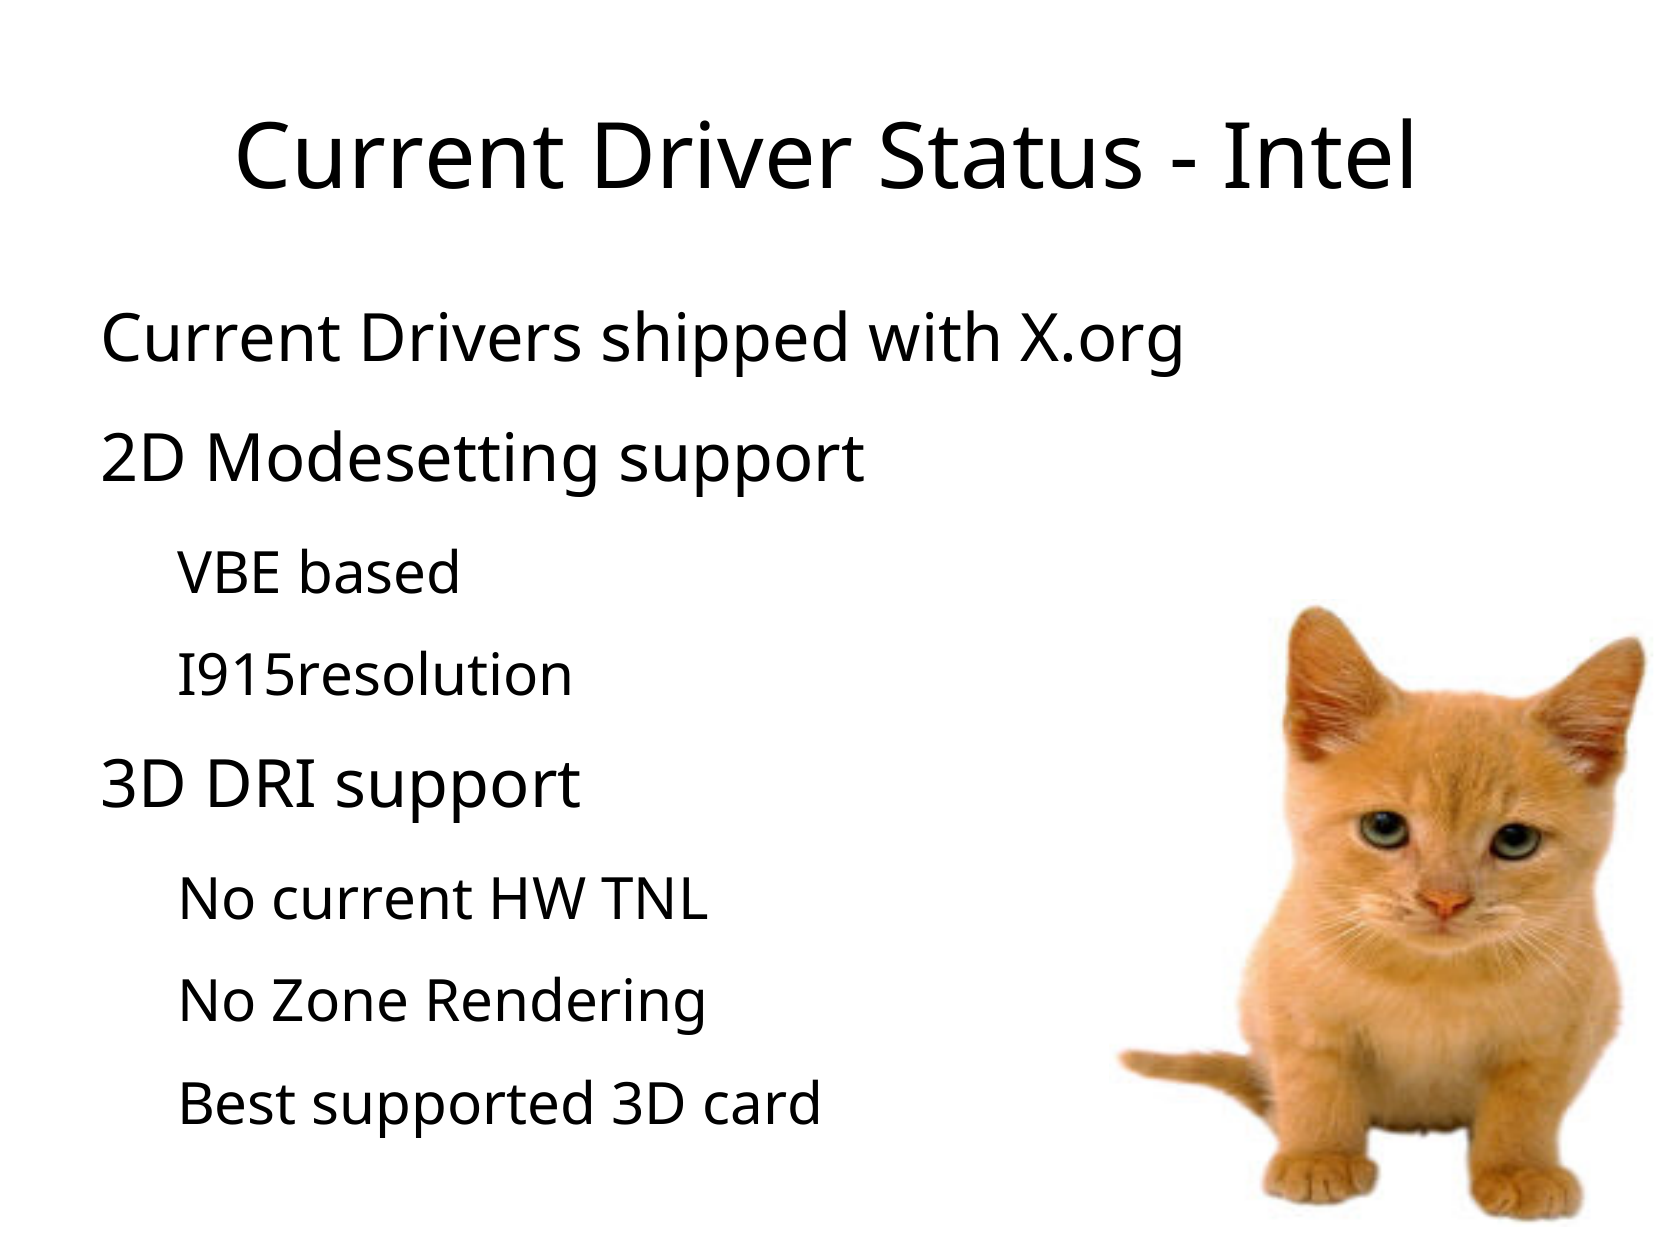

# Current Driver Status - Intel
Current Drivers shipped with X.org
2D Modesetting support
VBE based
I915resolution
3D DRI support
No current HW TNL
No Zone Rendering
Best supported 3D card